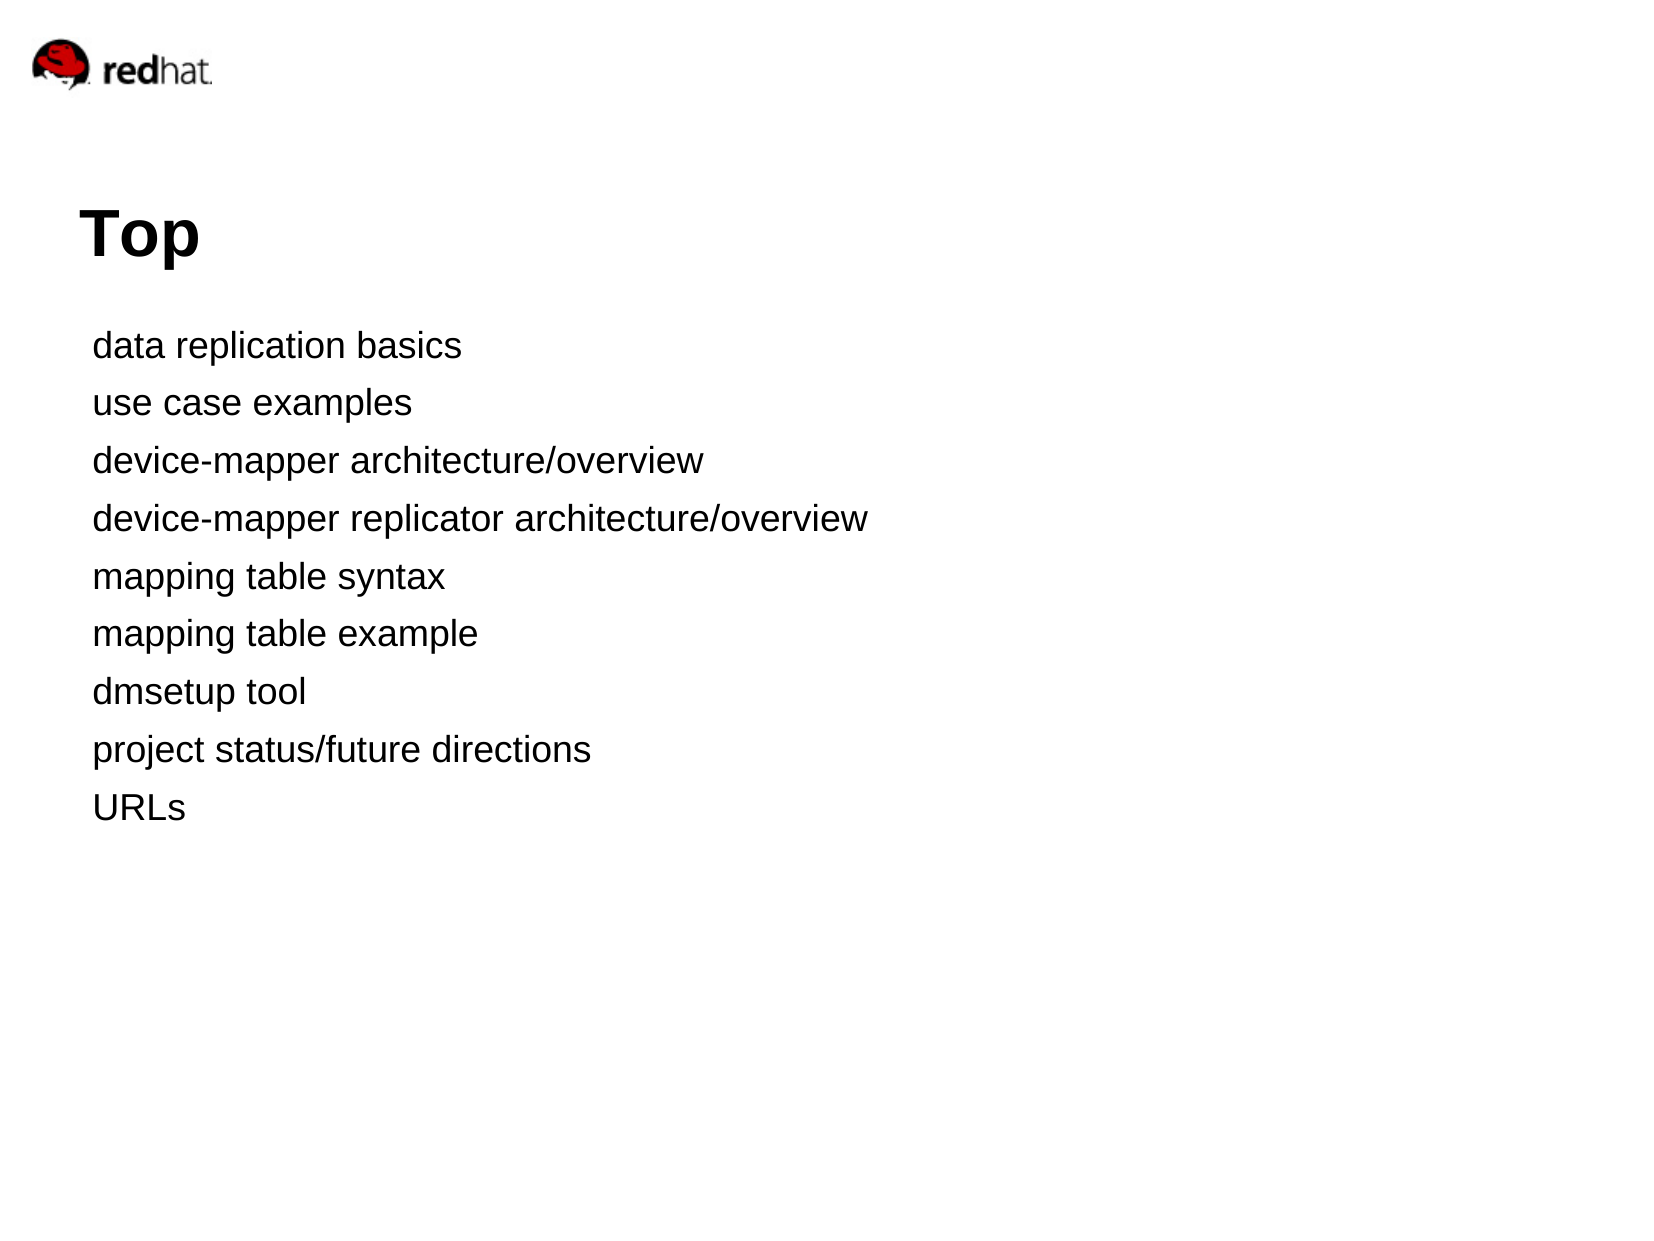

# Top
data replication basics
use case examples
device-mapper architecture/overview
device-mapper replicator architecture/overview
mapping table syntax
mapping table example
dmsetup tool
project status/future directions
URLs